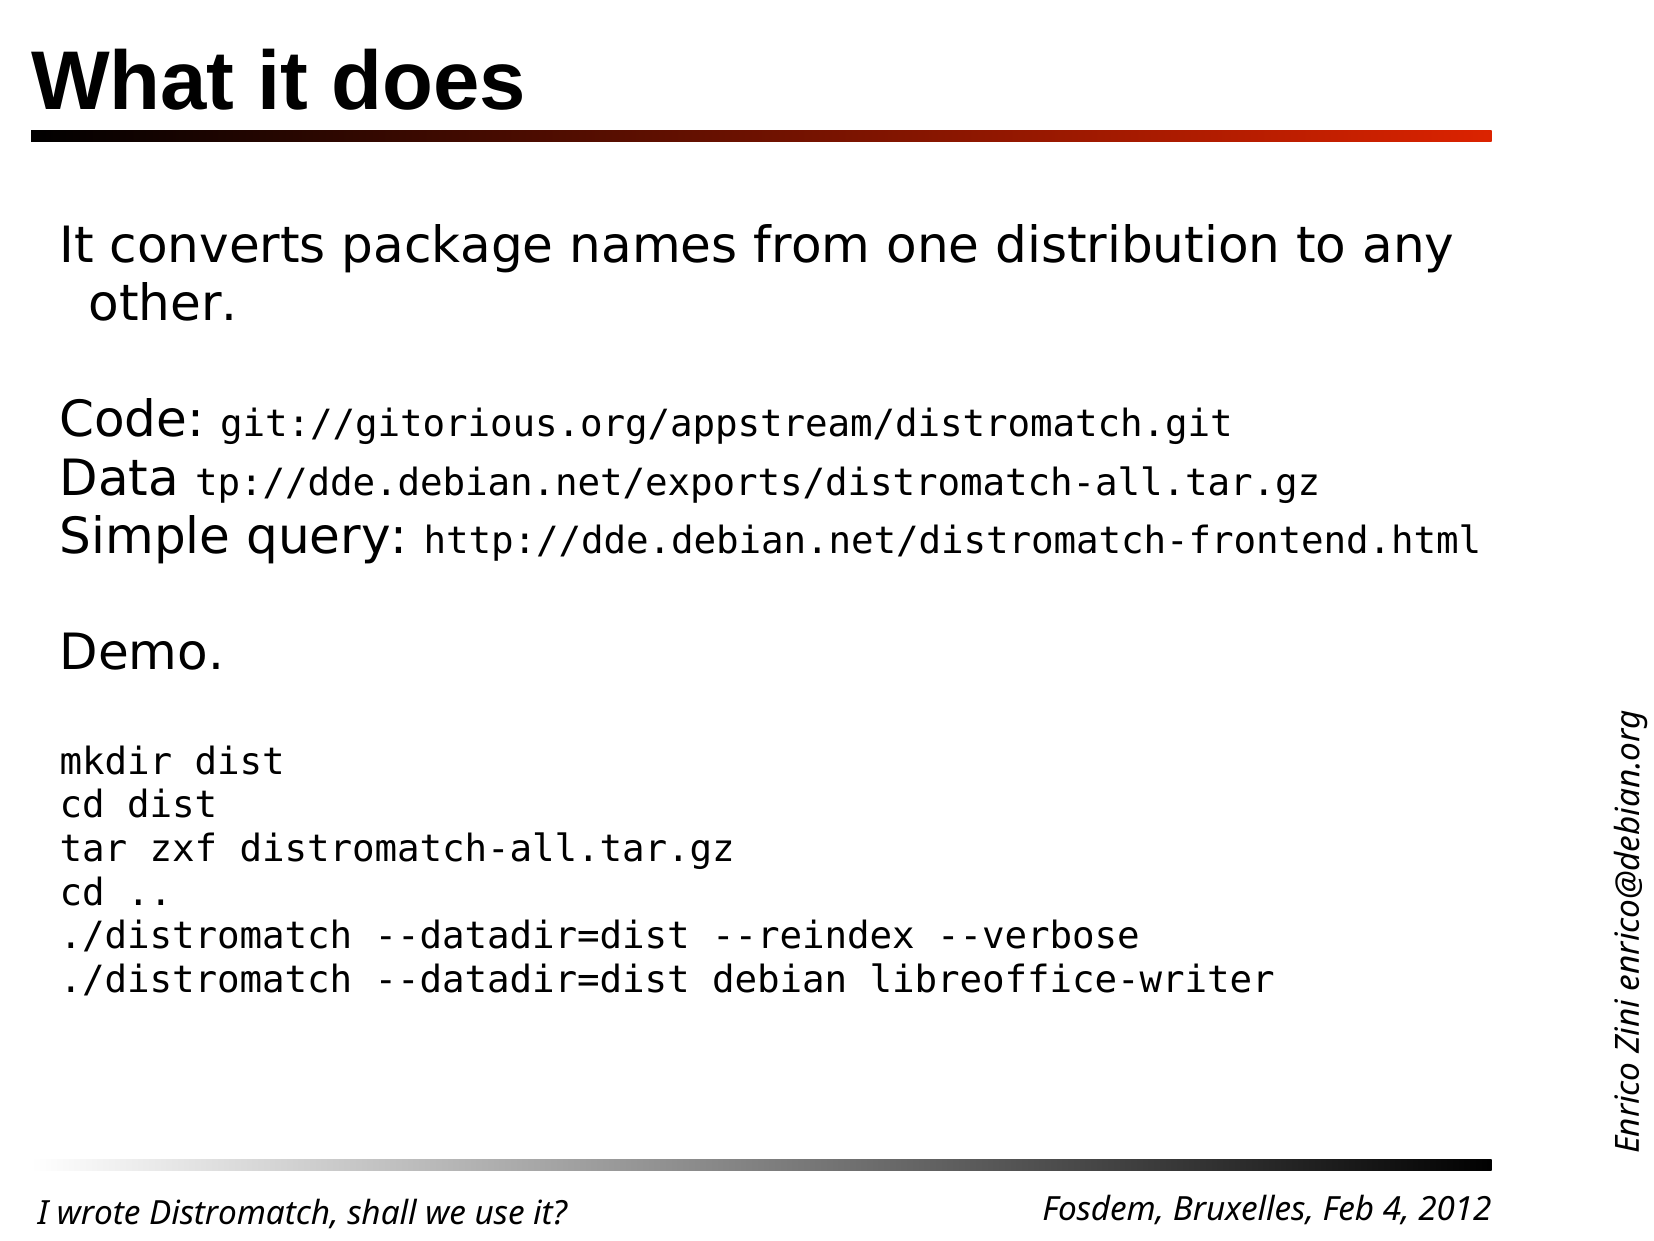

What it does
It converts package names from one distribution to any other.
Code: git://gitorious.org/appstream/distromatch.git
Data tp://dde.debian.net/exports/distromatch-all.tar.gz
Simple query: http://dde.debian.net/distromatch-frontend.html
Demo.
mkdir dist
cd dist
tar zxf distromatch-all.tar.gz
cd ..
./distromatch --datadir=dist --reindex --verbose
./distromatch --datadir=dist debian libreoffice-writer